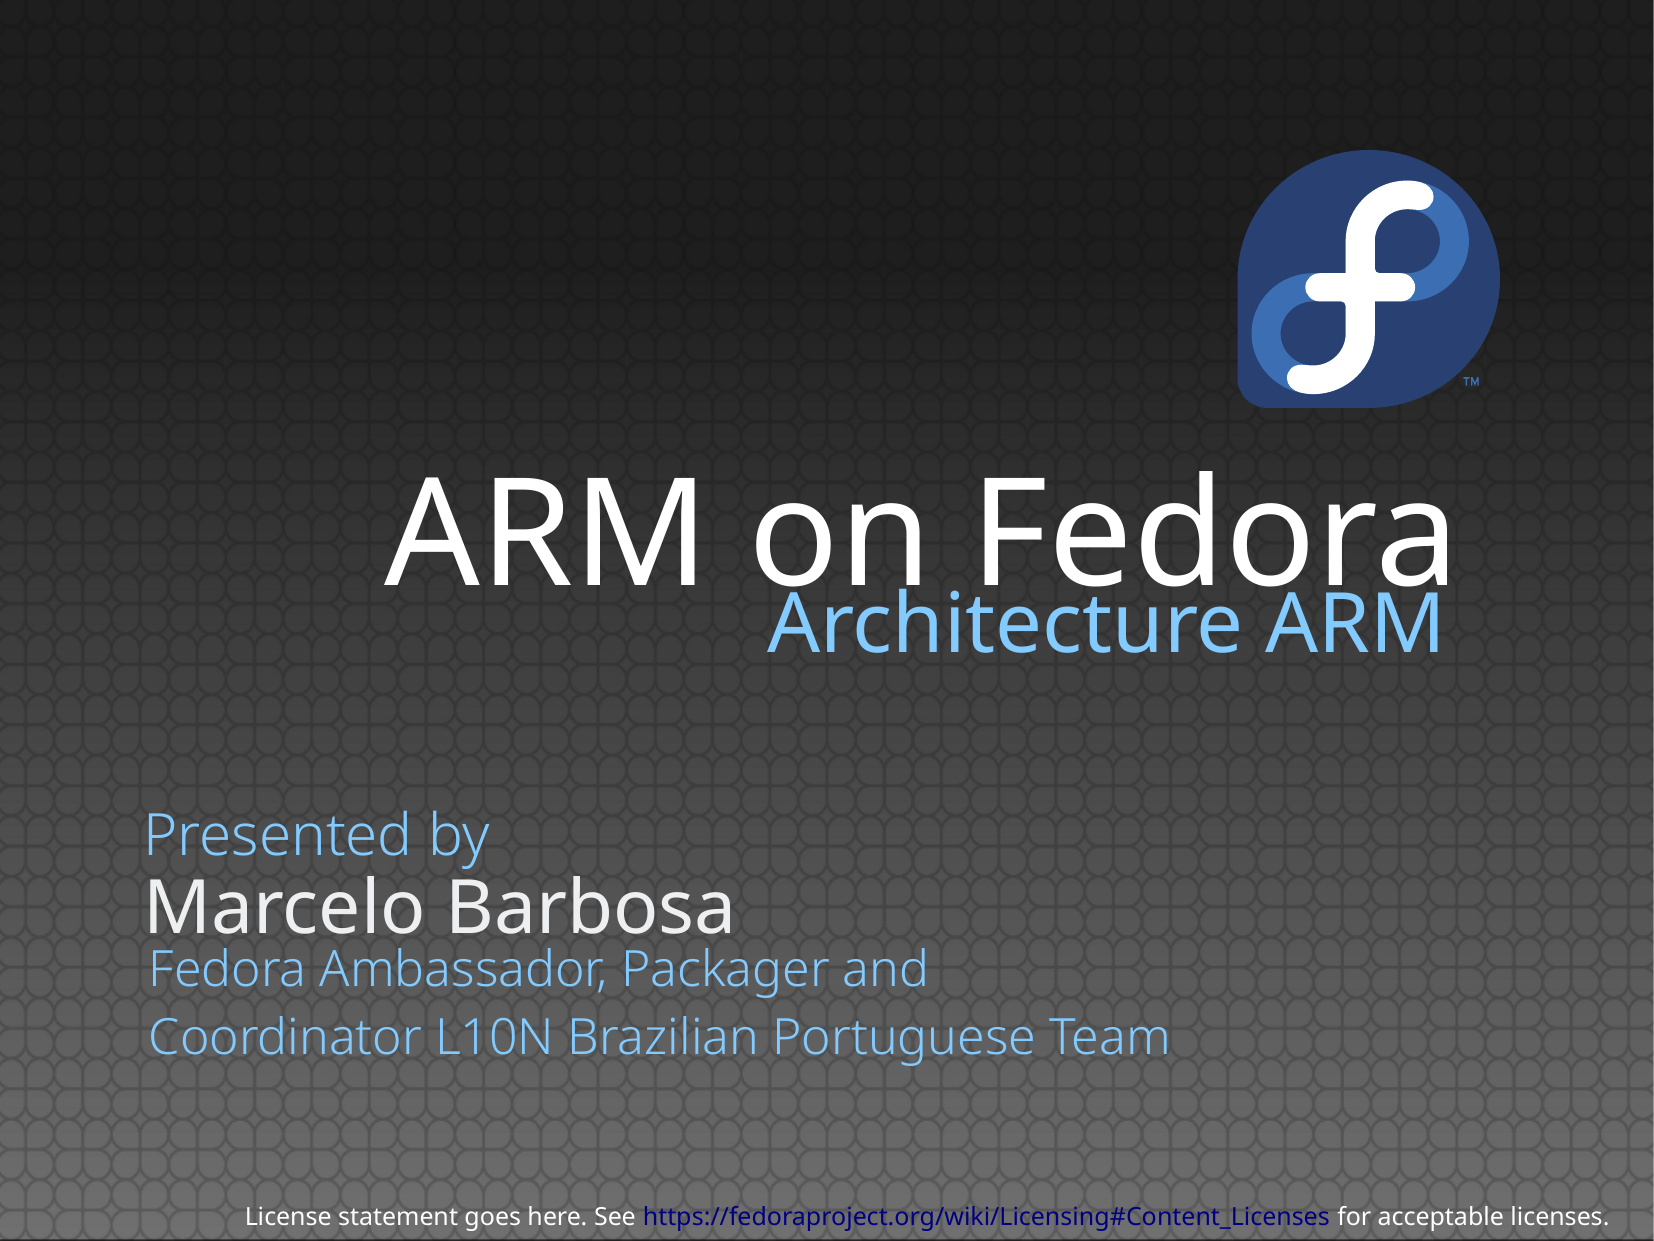

ARM on Fedora
# Architecture ARM
Presented by
Marcelo Barbosa
Fedora Ambassador, Packager and
Coordinator L10N Brazilian Portuguese Team
License statement goes here. See https://fedoraproject.org/wiki/Licensing#Content_Licenses for acceptable licenses.